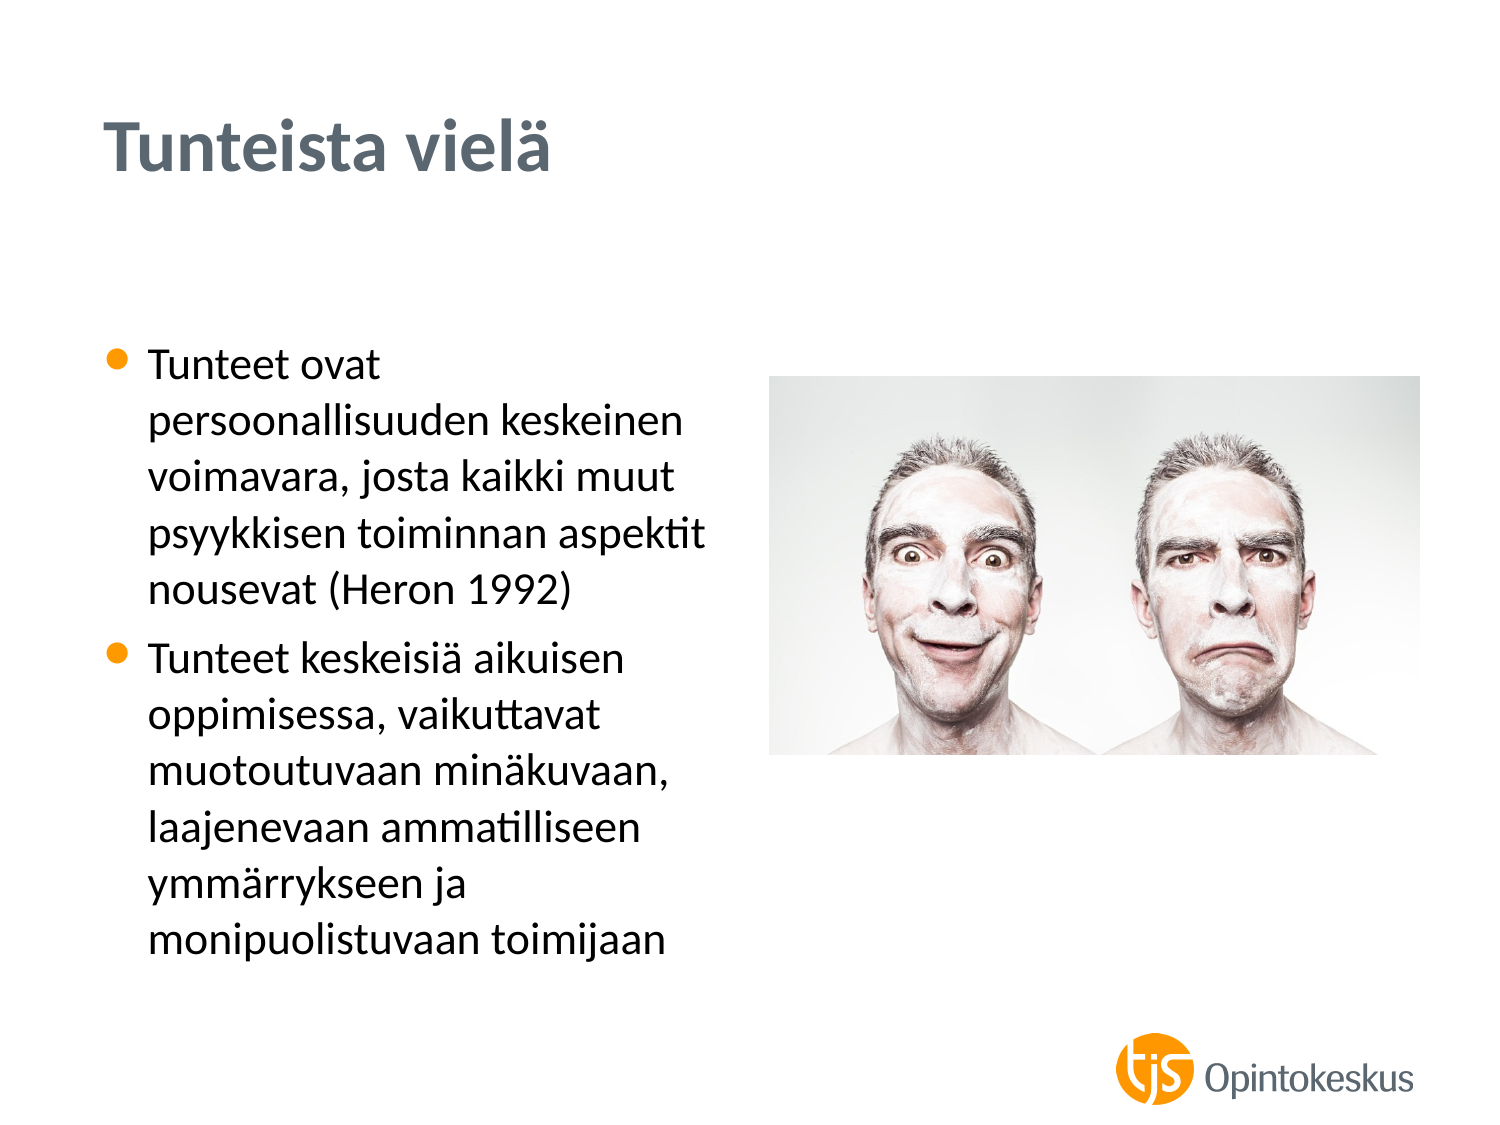

Tunteista vielä
# Tunteet ovat persoonallisuuden keskeinen voimavara, josta kaikki muut psyykkisen toiminnan aspektit nousevat (Heron 1992)
Tunteet keskeisiä aikuisen oppimisessa, vaikuttavat muotoutuvaan minäkuvaan, laajenevaan ammatilliseen ymmärrykseen ja monipuolistuvaan toimijaan